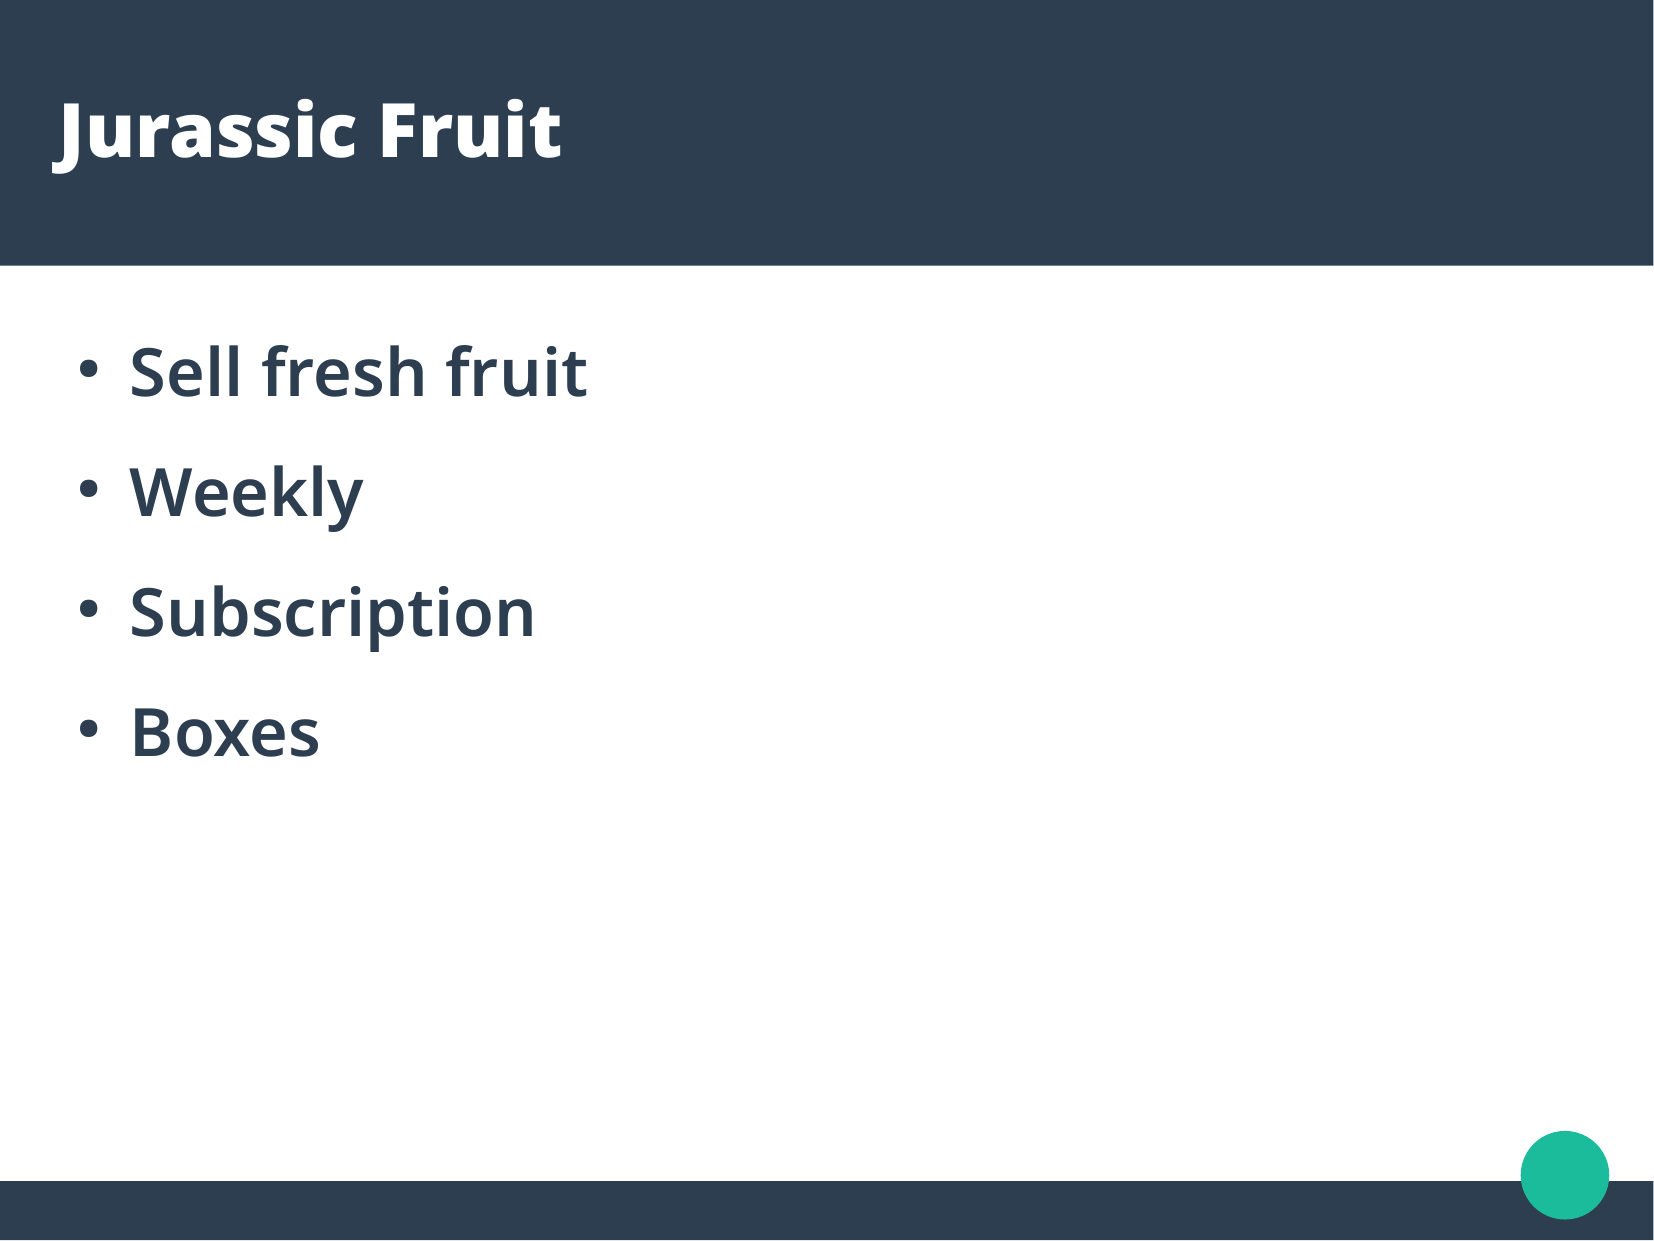

# Jurassic Fruit
Sell fresh fruit
Weekly
Subscription
Boxes